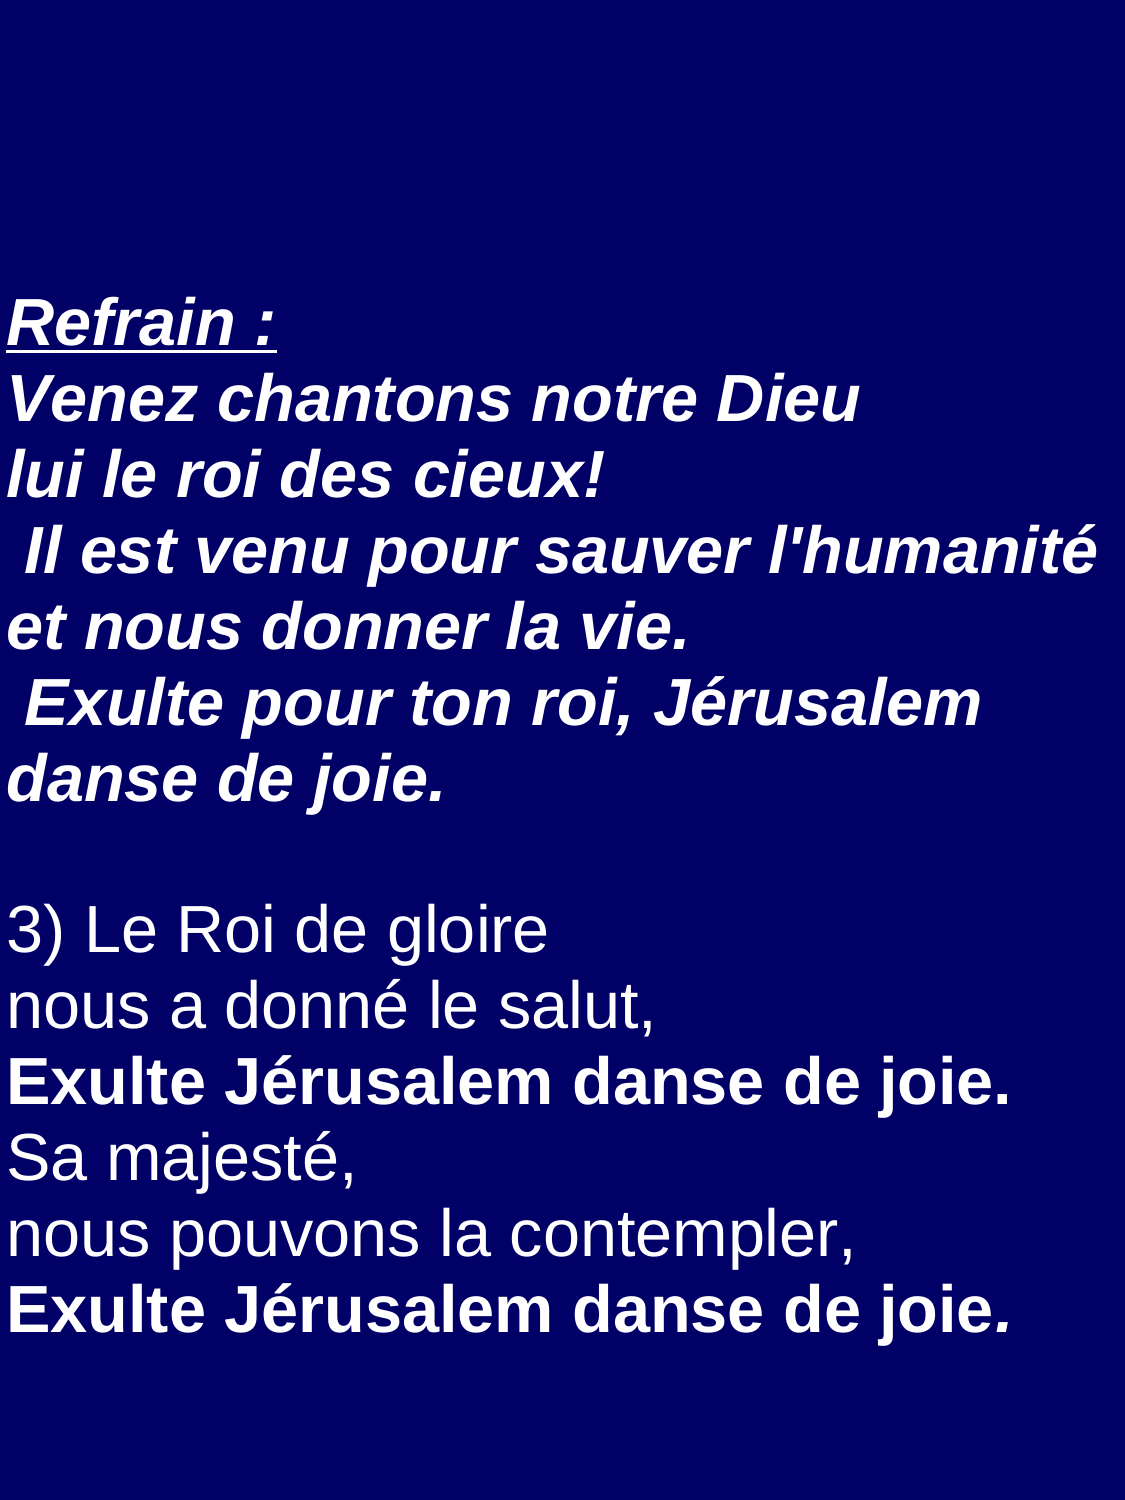

Refrain :
Venez chantons notre Dieu
lui le roi des cieux!
 Il est venu pour sauver l'humanité
et nous donner la vie.
 Exulte pour ton roi, Jérusalem
danse de joie.
3) Le Roi de gloire
nous a donné le salut,
Exulte Jérusalem danse de joie.
Sa majesté,
nous pouvons la contempler,
Exulte Jérusalem danse de joie.